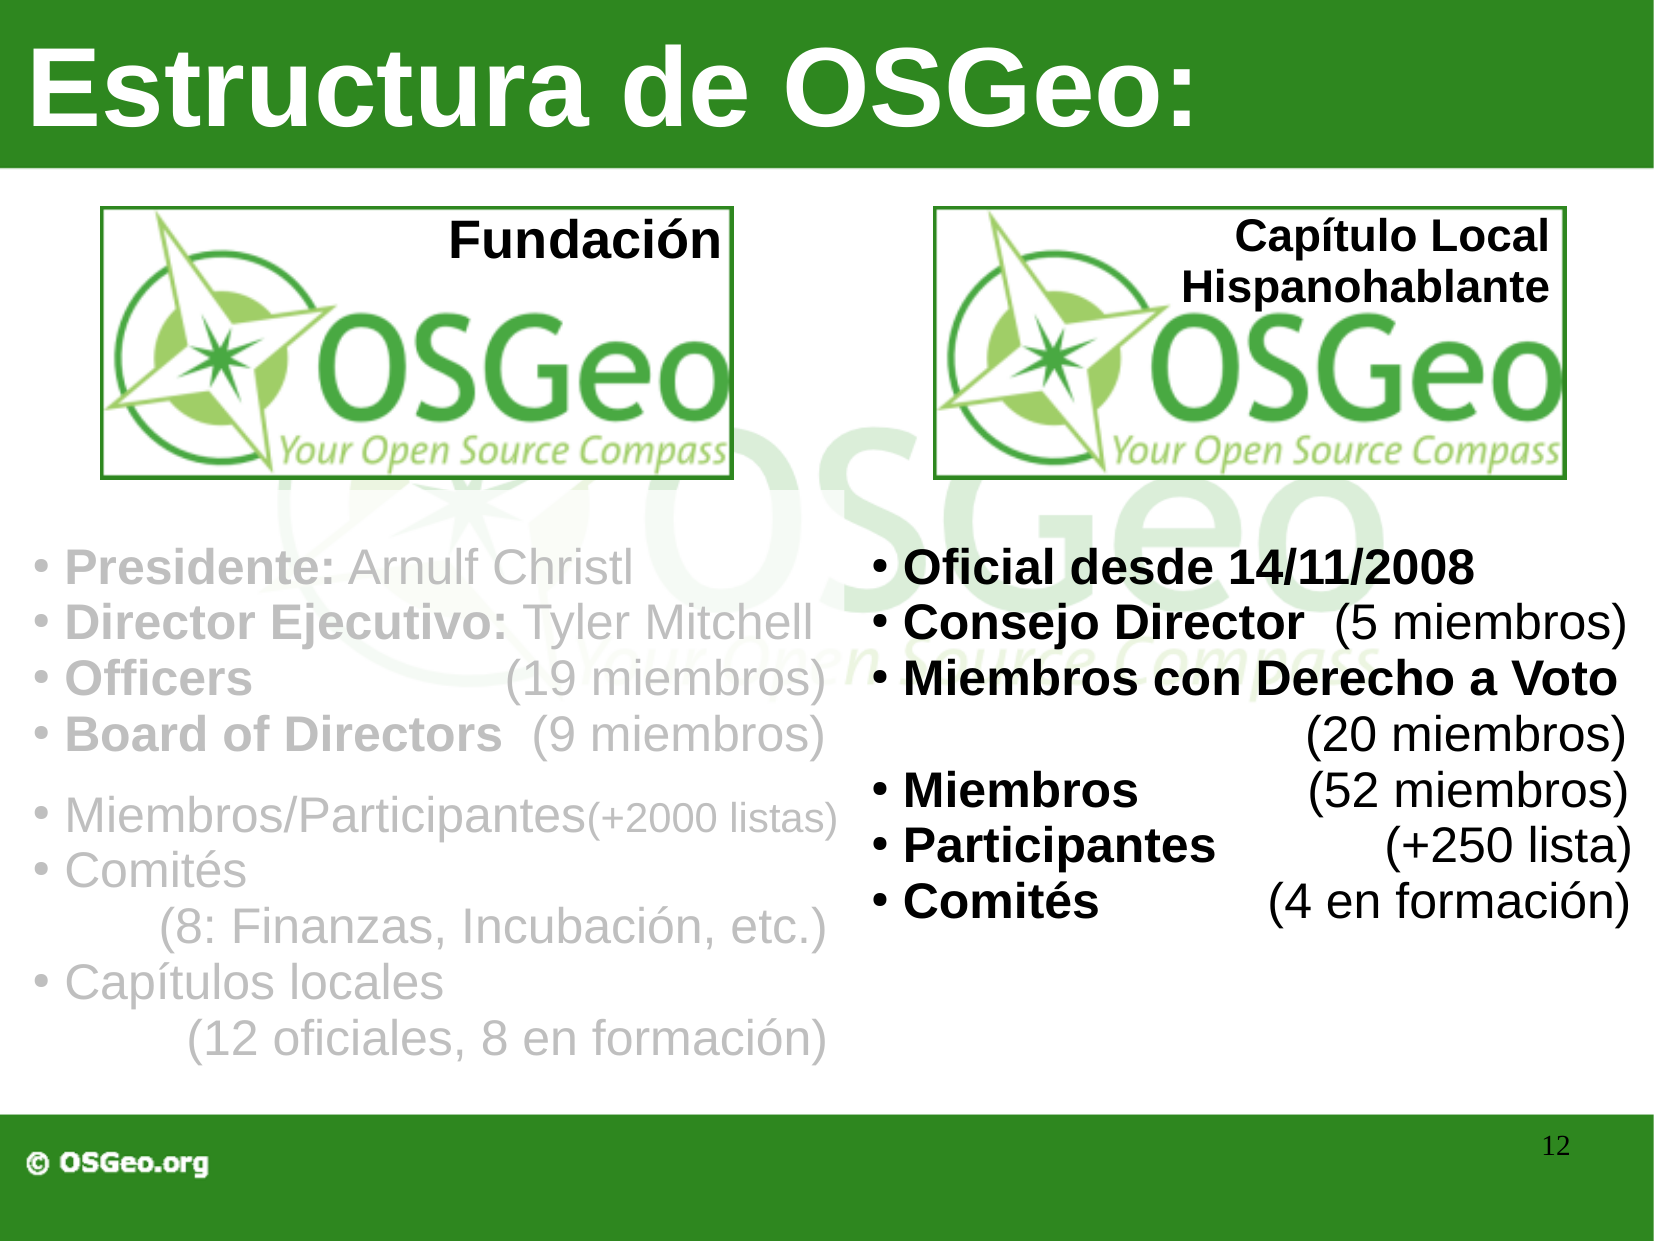

Estructura de OSGeo:
Fundación
Capítulo Local Hispanohablante
 Presidente: Arnulf Christl
 Director Ejecutivo: Tyler Mitchell
 Officers (19 miembros)
 Board of Directors (9 miembros)
 Oficial desde 14/11/2008
 Consejo Director (5 miembros)
 Miembros con Derecho a Voto
 (20 miembros)
 Miembros (52 miembros)
 Participantes (+250 lista)
 Comités (4 en formación)
 Miembros/Participantes(+2000 listas)
 Comités
 (8: Finanzas, Incubación, etc.)
 Capítulos locales
 (12 oficiales, 8 en formación)
12